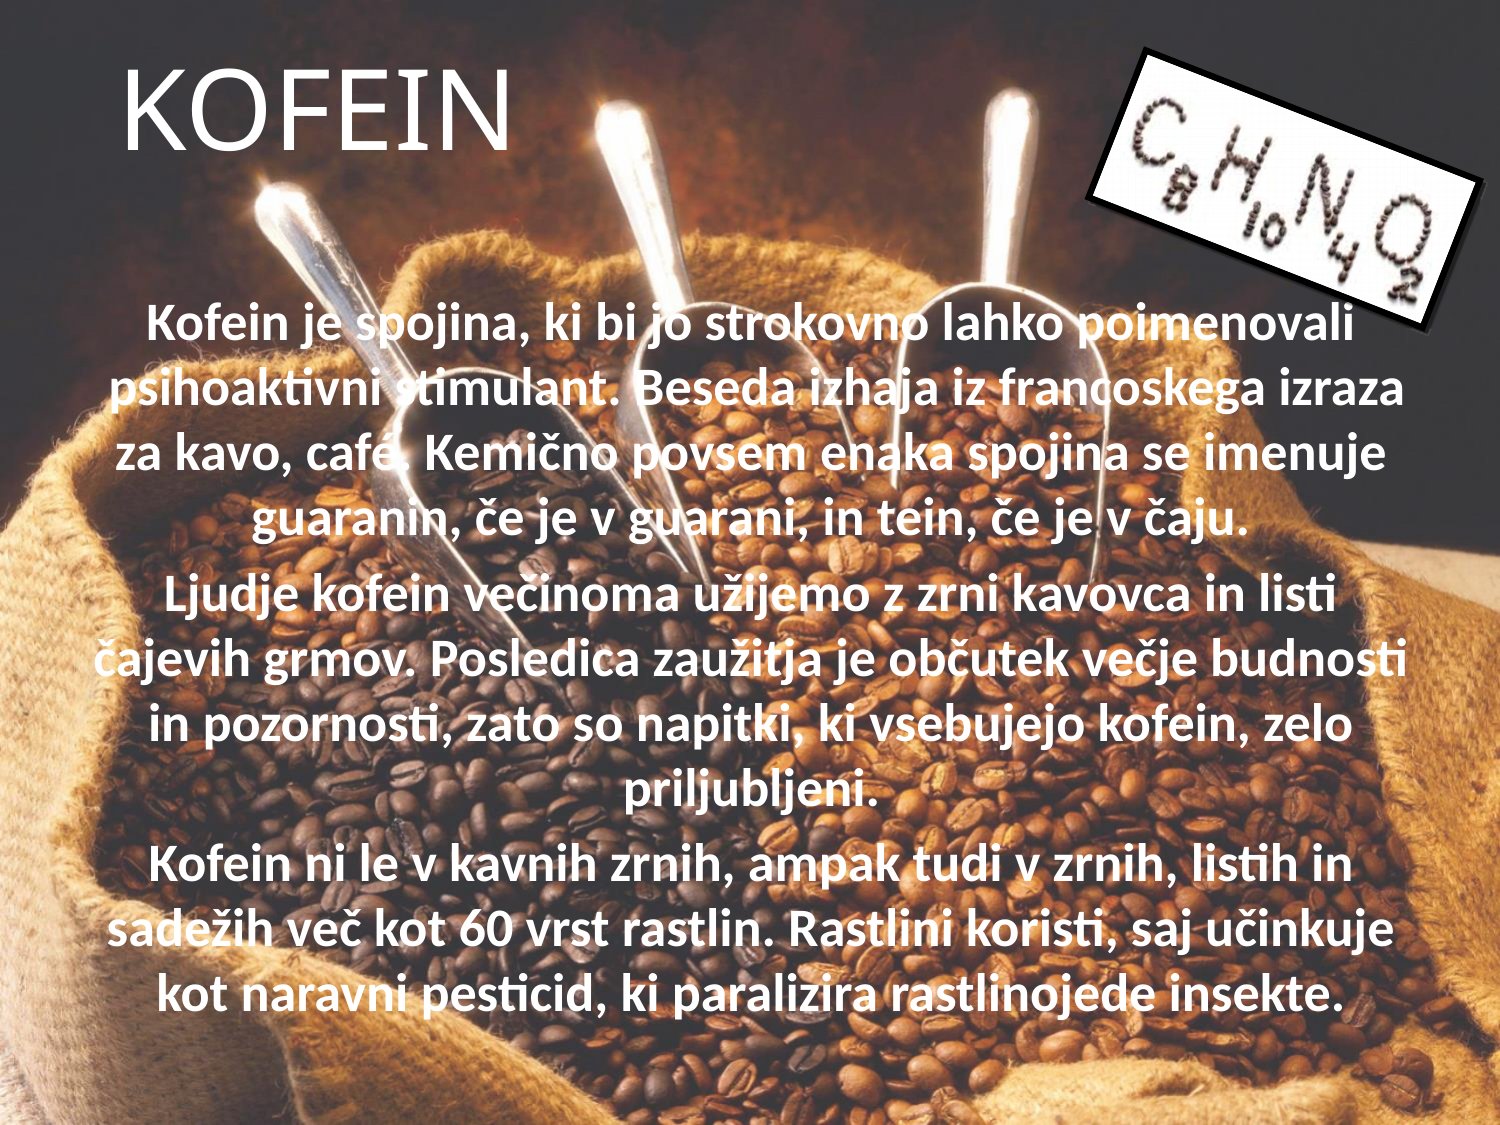

# KOFEIN
Kofein je spojina, ki bi jo strokovno lahko poimenovali  psihoaktivni stimulant. Beseda izhaja iz francoskega izraza za kavo, café. Kemično povsem enaka spojina se imenuje guaranin, če je v guarani, in tein, če je v čaju.
Ljudje kofein večinoma užijemo z zrni kavovca in listi čajevih grmov. Posledica zaužitja je občutek večje budnosti in pozornosti, zato so napitki, ki vsebujejo kofein, zelo priljubljeni.
Kofein ni le v kavnih zrnih, ampak tudi v zrnih, listih in sadežih več kot 60 vrst rastlin. Rastlini koristi, saj učinkuje kot naravni pesticid, ki paralizira rastlinojede insekte.